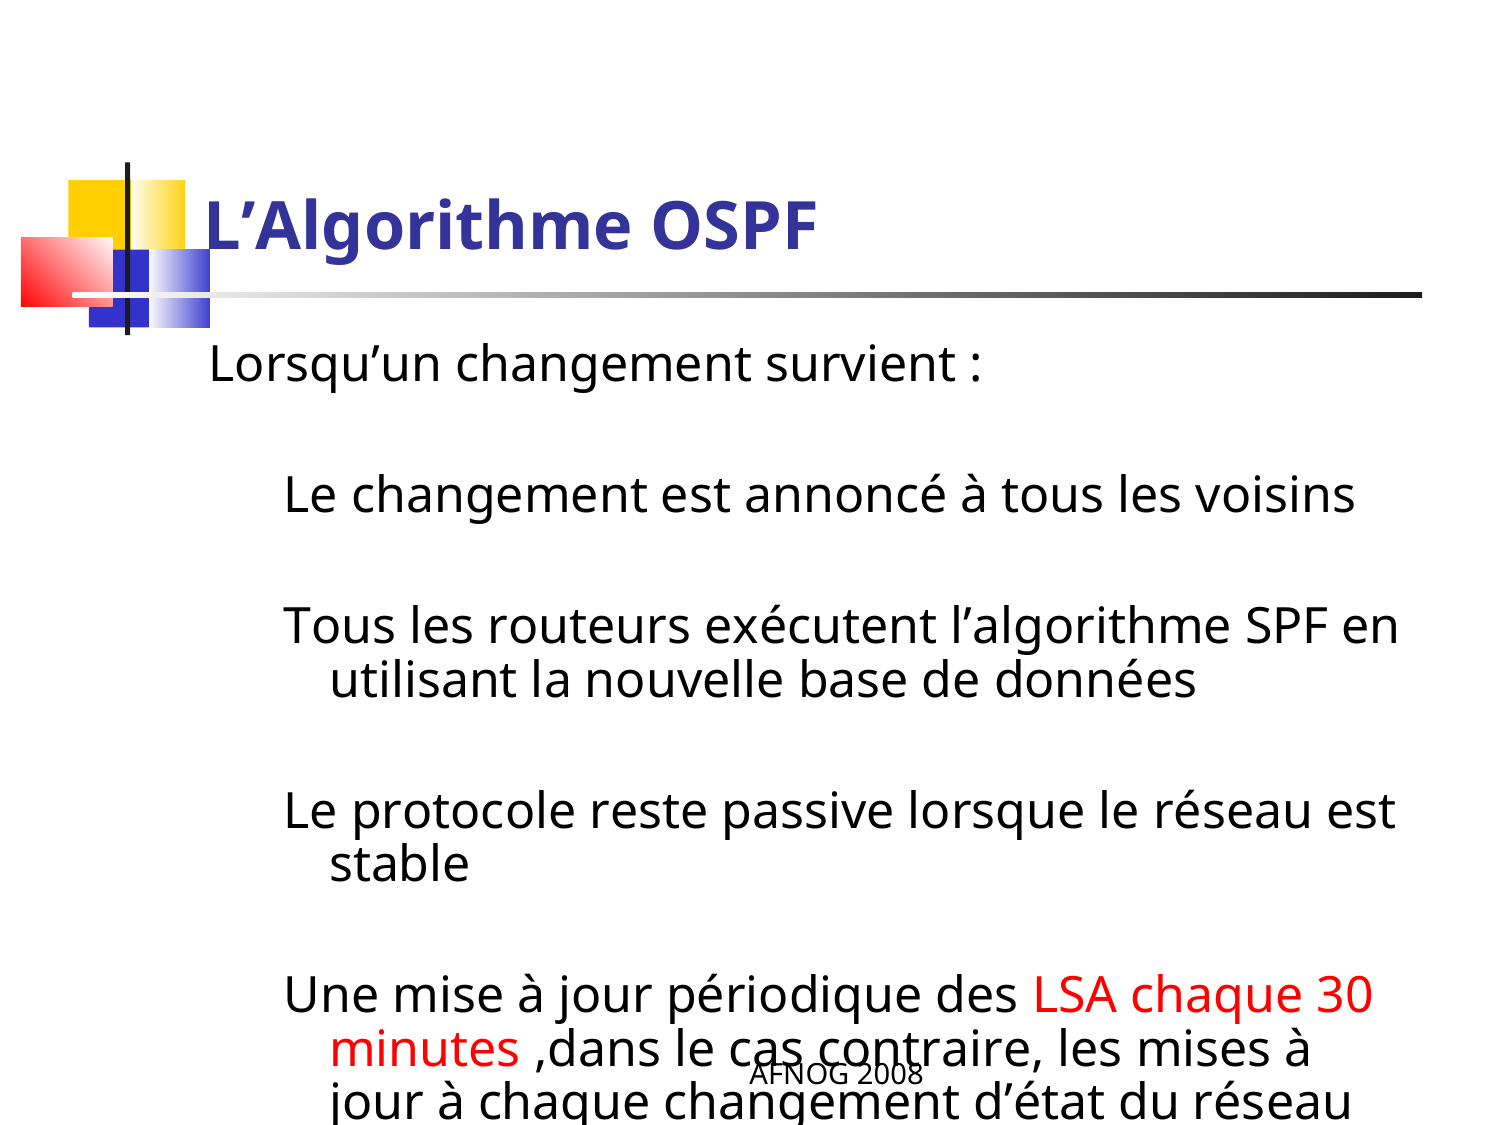

# L’Algorithme OSPF
Lorsqu’un changement survient :
Le changement est annoncé à tous les voisins
Tous les routeurs exécutent l’algorithme SPF en utilisant la nouvelle base de données
Le protocole reste passive lorsque le réseau est stable
Une mise à jour périodique des LSA chaque 30 minutes ,dans le cas contraire, les mises à jour à chaque changement d’état du réseau
AFNOG 2008